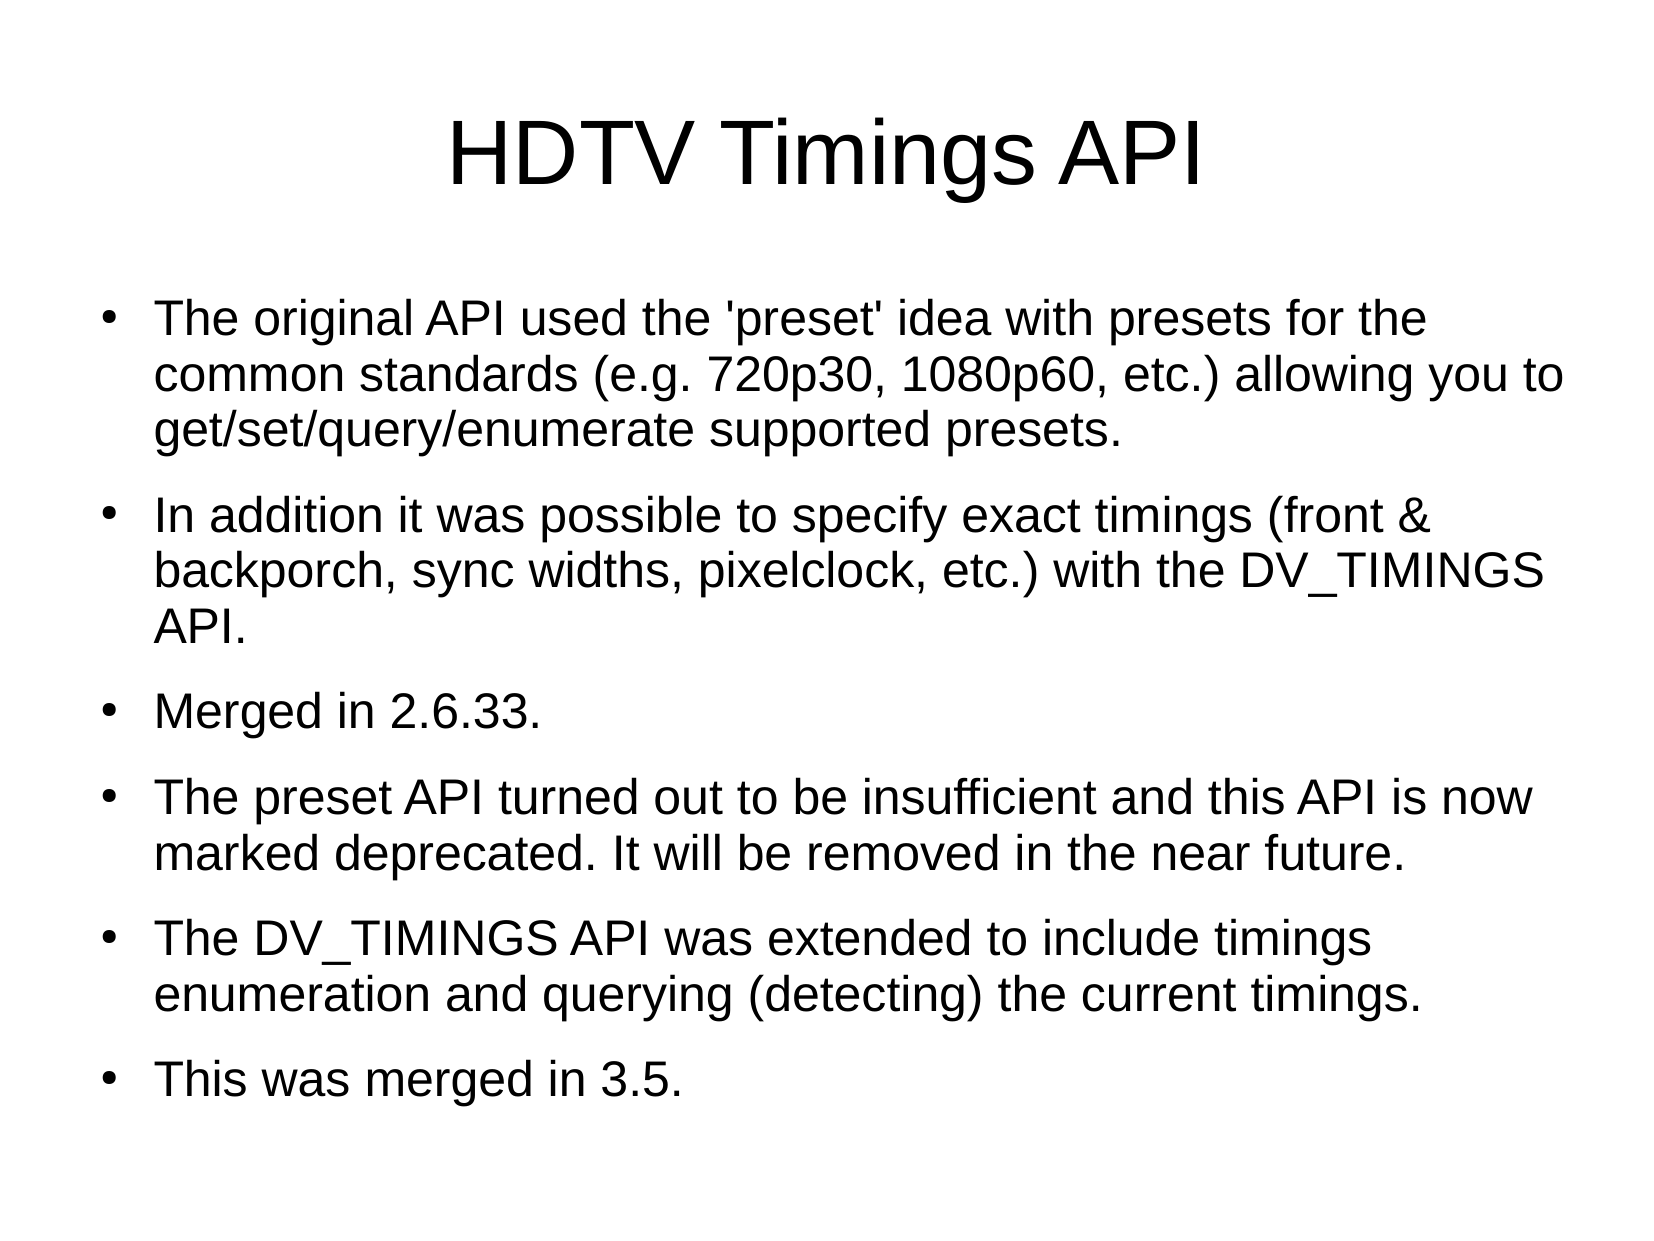

# HDTV Timings API
The original API used the 'preset' idea with presets for the common standards (e.g. 720p30, 1080p60, etc.) allowing you to get/set/query/enumerate supported presets.
In addition it was possible to specify exact timings (front & backporch, sync widths, pixelclock, etc.) with the DV_TIMINGS API.
Merged in 2.6.33.
The preset API turned out to be insufficient and this API is now marked deprecated. It will be removed in the near future.
The DV_TIMINGS API was extended to include timings enumeration and querying (detecting) the current timings.
This was merged in 3.5.